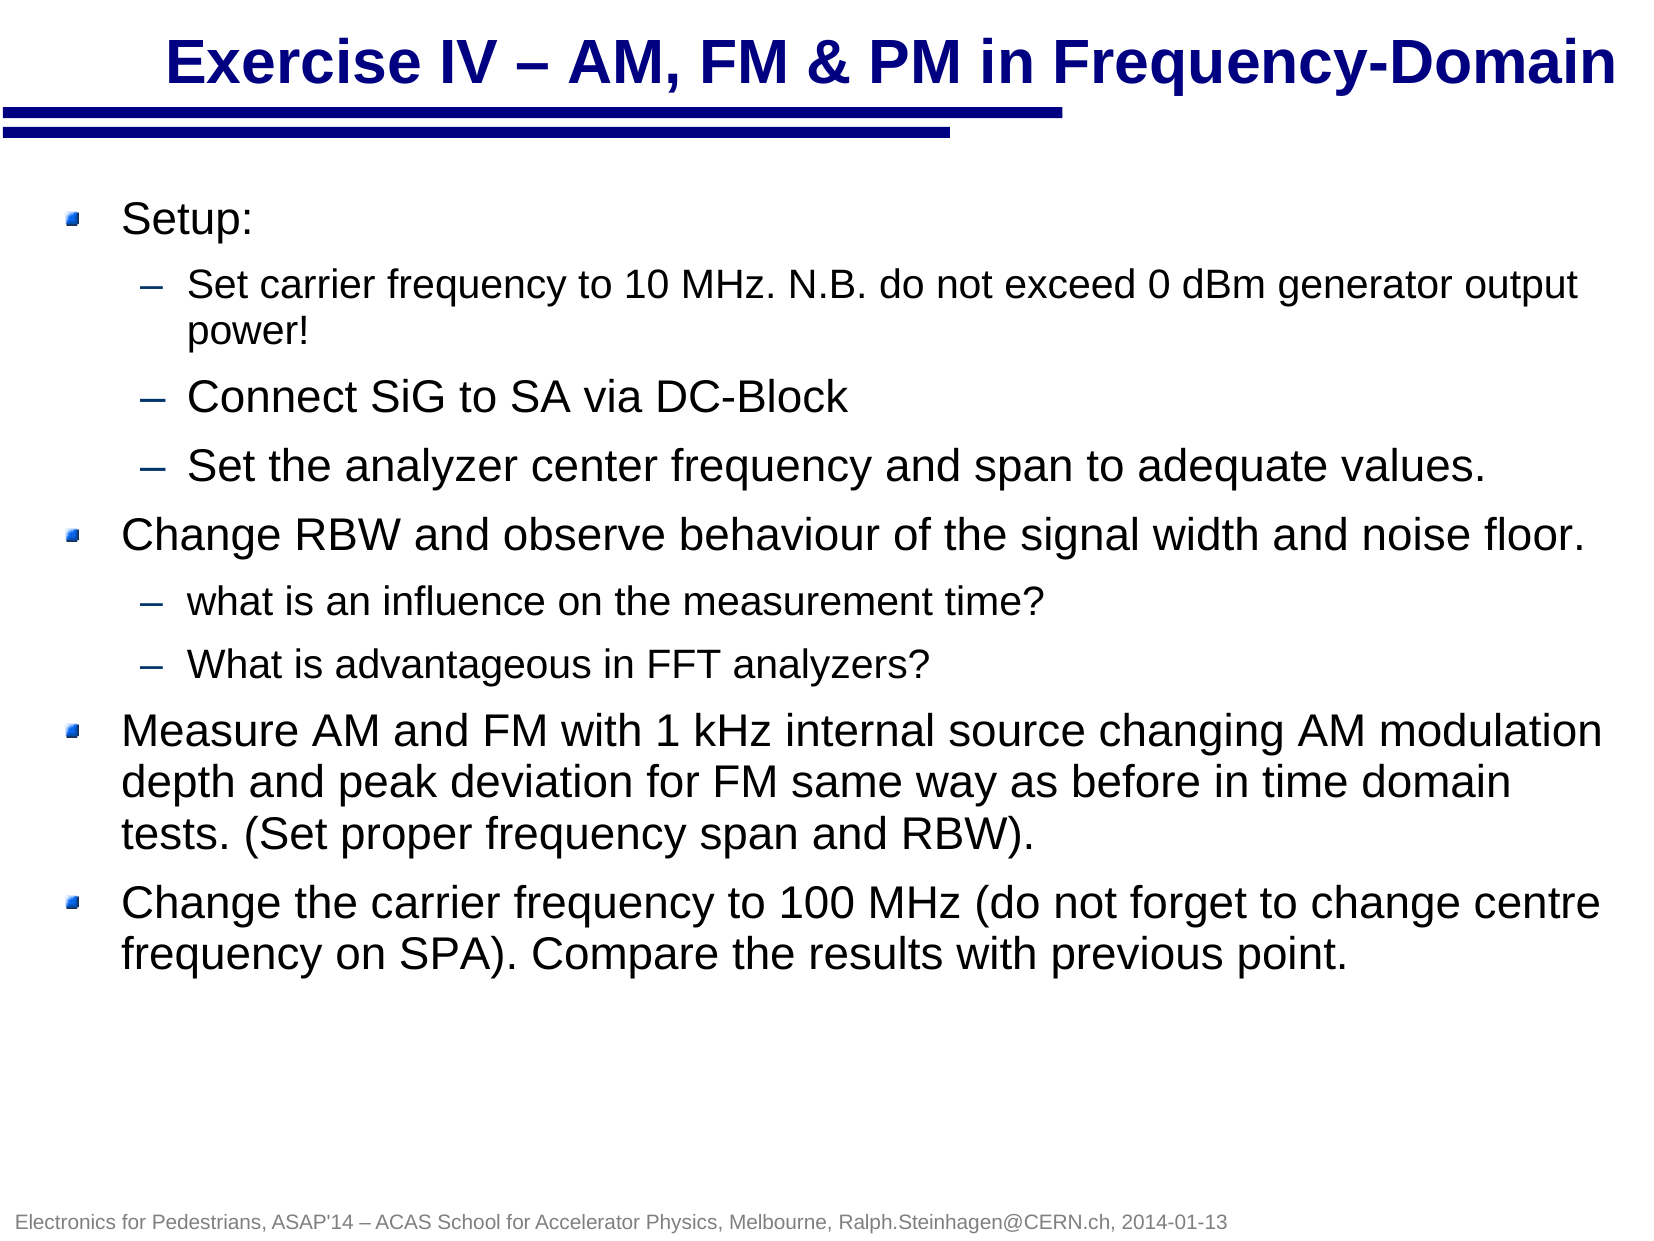

# Exercise IV – AM, FM & PM in Frequency-Domain
Setup:
Set carrier frequency to 10 MHz. N.B. do not exceed 0 dBm generator output power!
Connect SiG to SA via DC-Block
Set the analyzer center frequency and span to adequate values.
Change RBW and observe behaviour of the signal width and noise floor.
what is an influence on the measurement time?
What is advantageous in FFT analyzers?
Measure AM and FM with 1 kHz internal source changing AM modulation depth and peak deviation for FM same way as before in time domain tests. (Set proper frequency span and RBW).
Change the carrier frequency to 100 MHz (do not forget to change centre frequency on SPA). Compare the results with previous point.